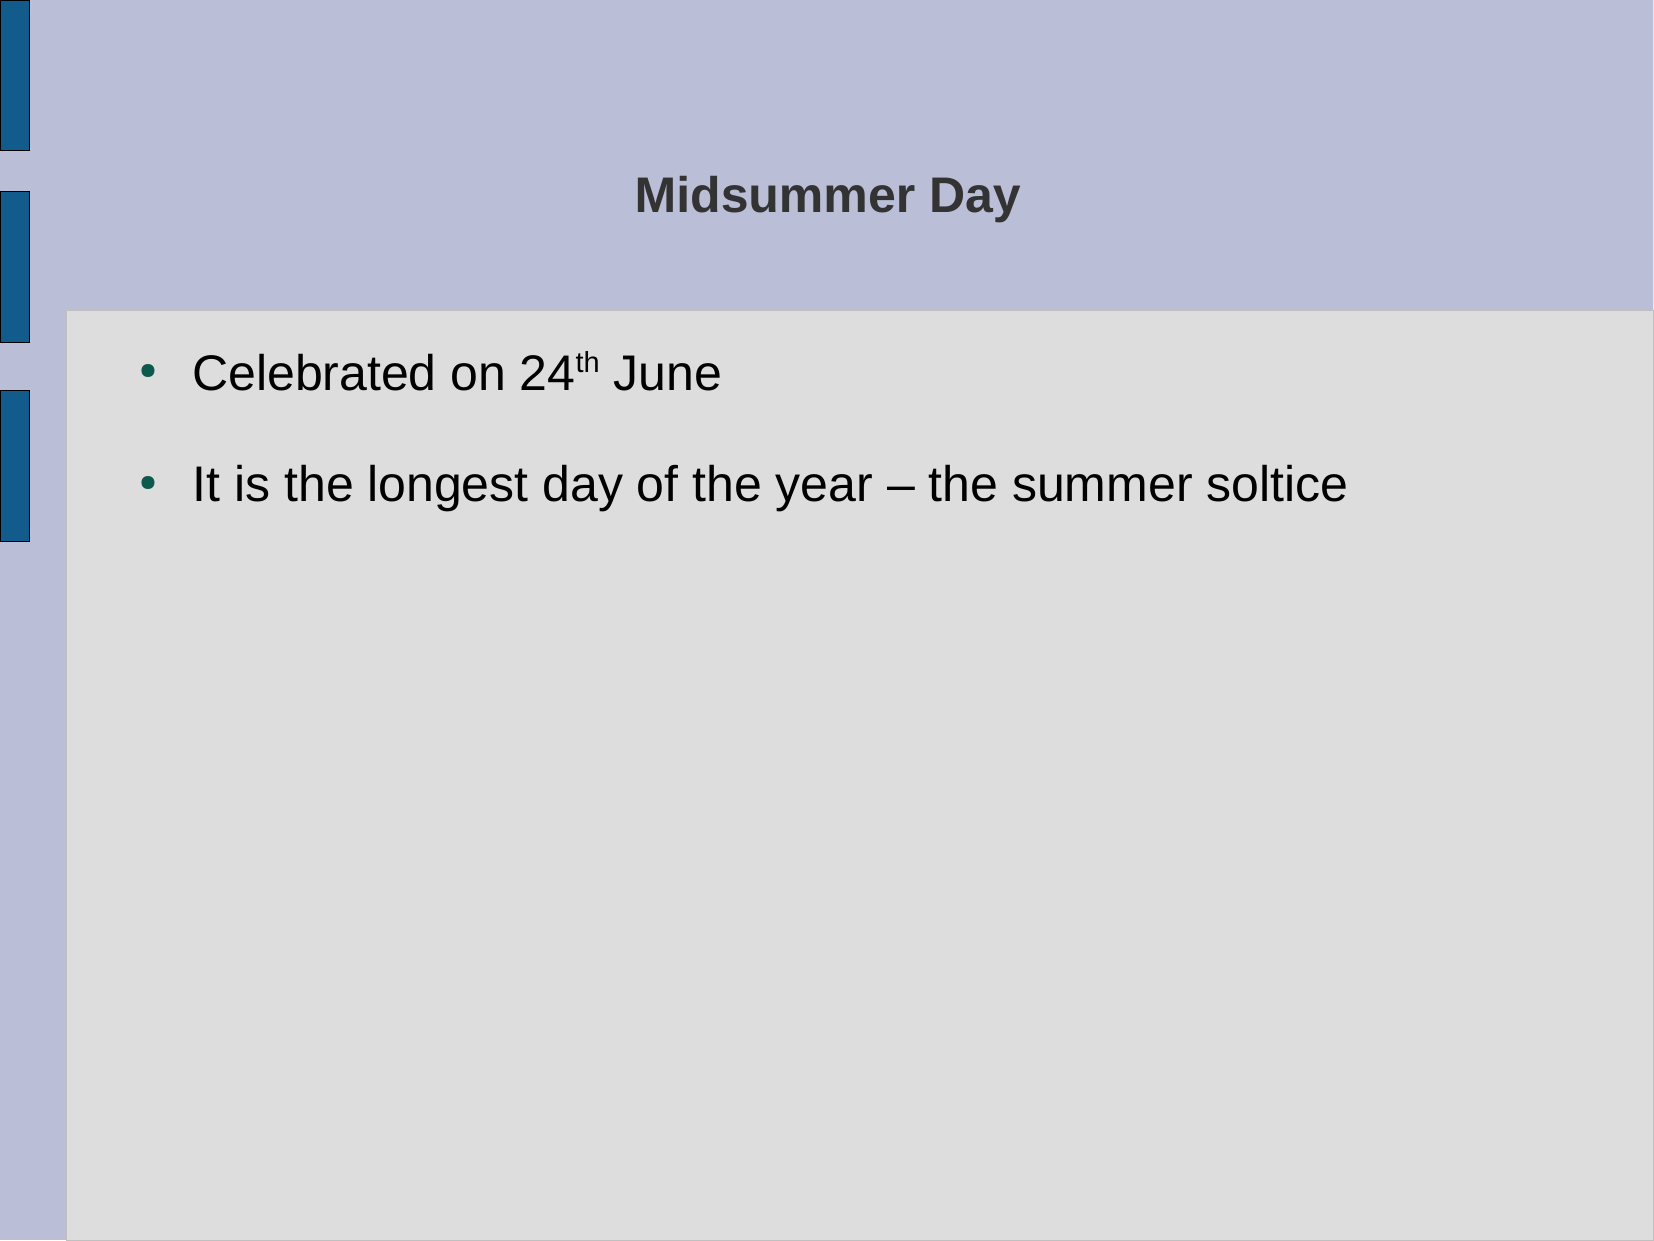

# Midsummer Day
Celebrated on 24th June
It is the longest day of the year – the summer soltice